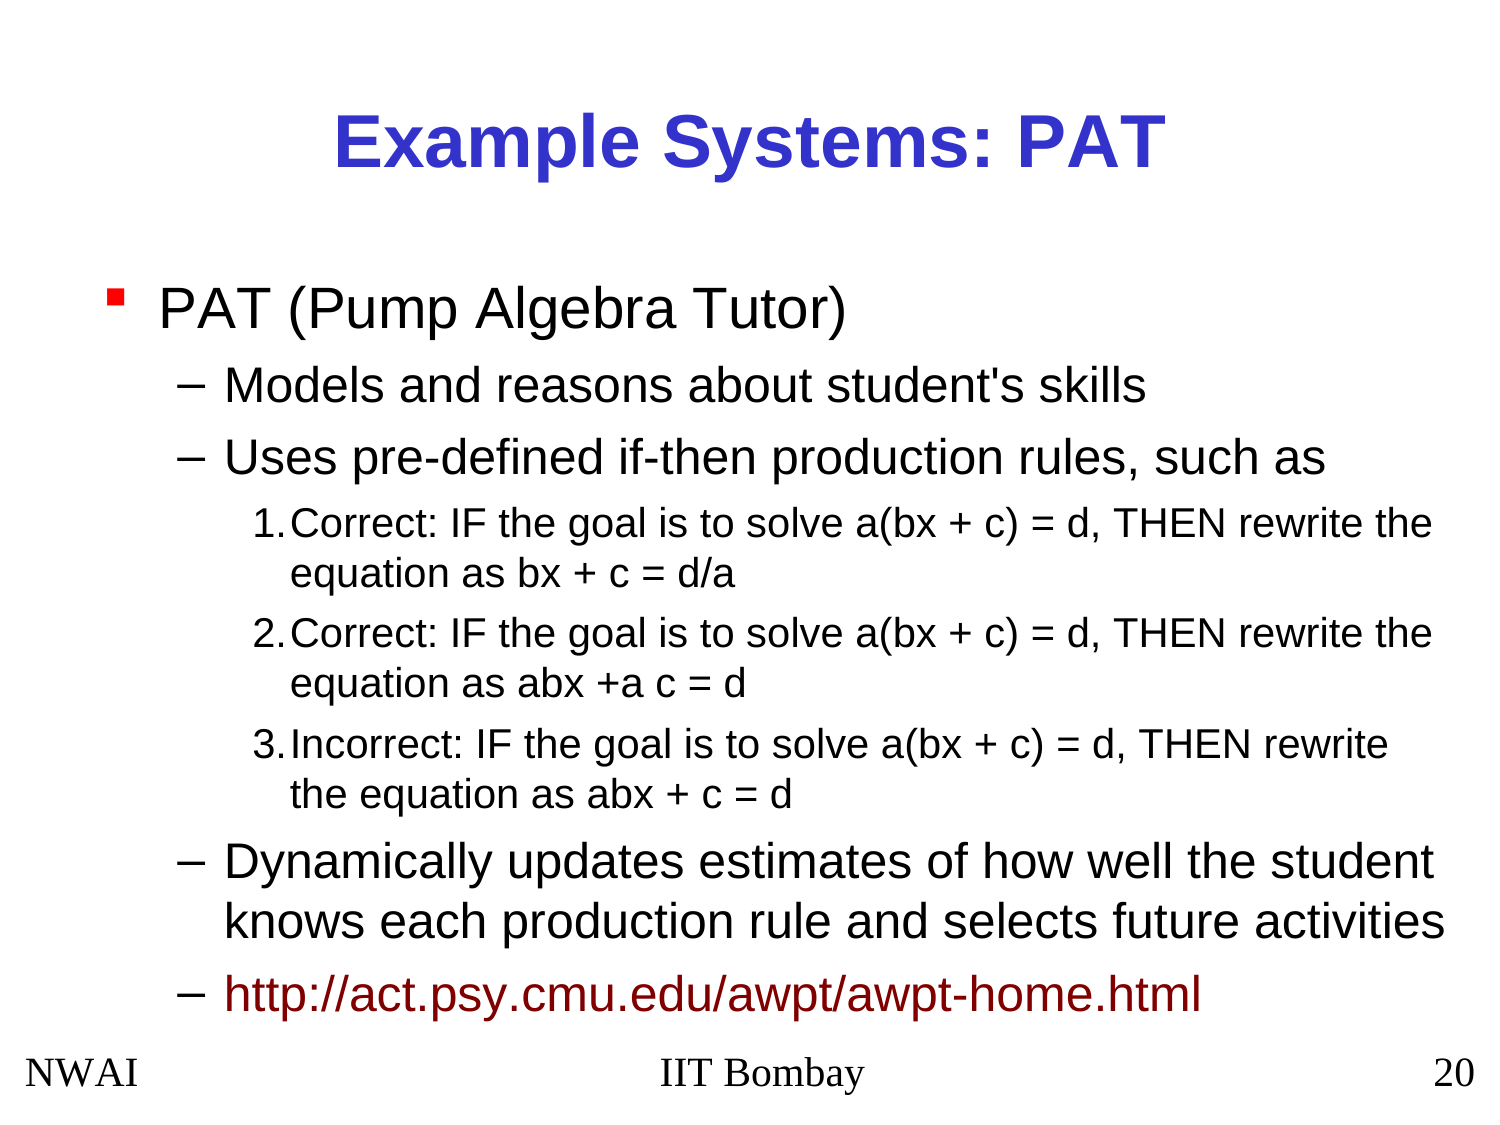

# Example Systems: PAT
PAT (Pump Algebra Tutor)
Models and reasons about student's skills
Uses pre-defined if-then production rules, such as
Correct: IF the goal is to solve a(bx + c) = d, THEN rewrite the equation as bx + c = d/a
Correct: IF the goal is to solve a(bx + c) = d, THEN rewrite the equation as abx +a c = d
Incorrect: IF the goal is to solve a(bx + c) = d, THEN rewrite the equation as abx + c = d
Dynamically updates estimates of how well the student knows each production rule and selects future activities
http://act.psy.cmu.edu/awpt/awpt-home.html
NWAI
IIT Bombay
20